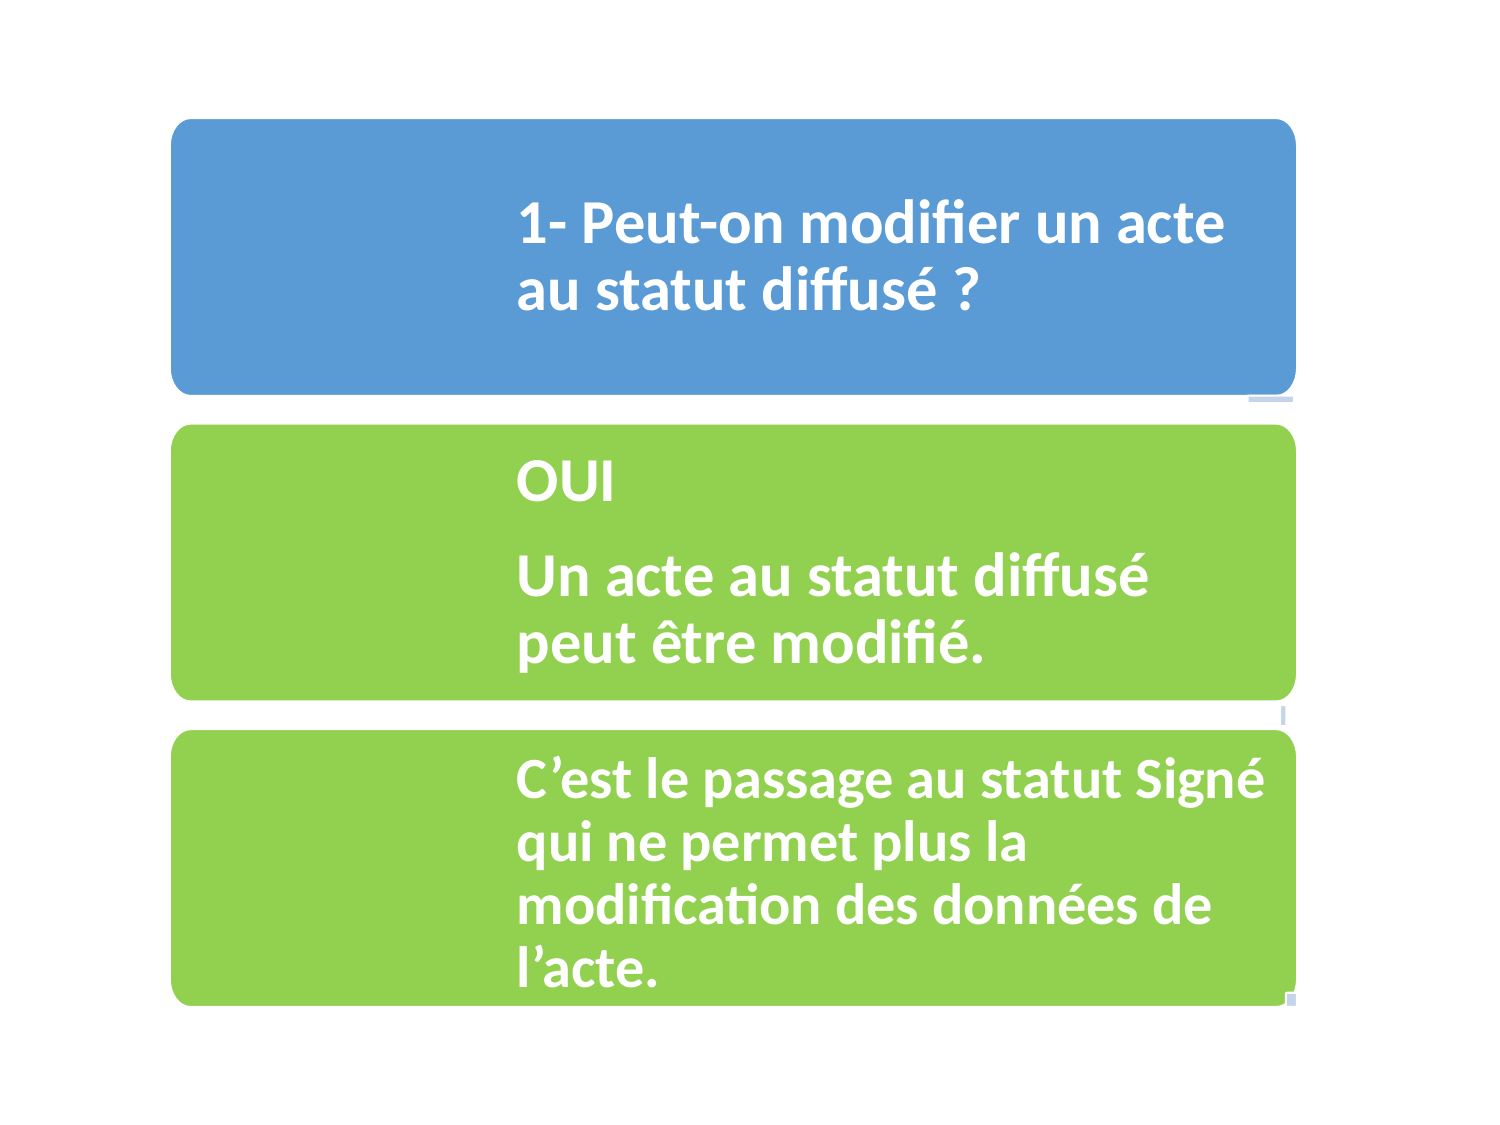

1- Peut-on modifier un acte au statut diffusé ?
OUI
Un acte au statut diffusé peut être modifié.
C’est le passage au statut Signé qui ne permet plus la modification des données de l’acte.